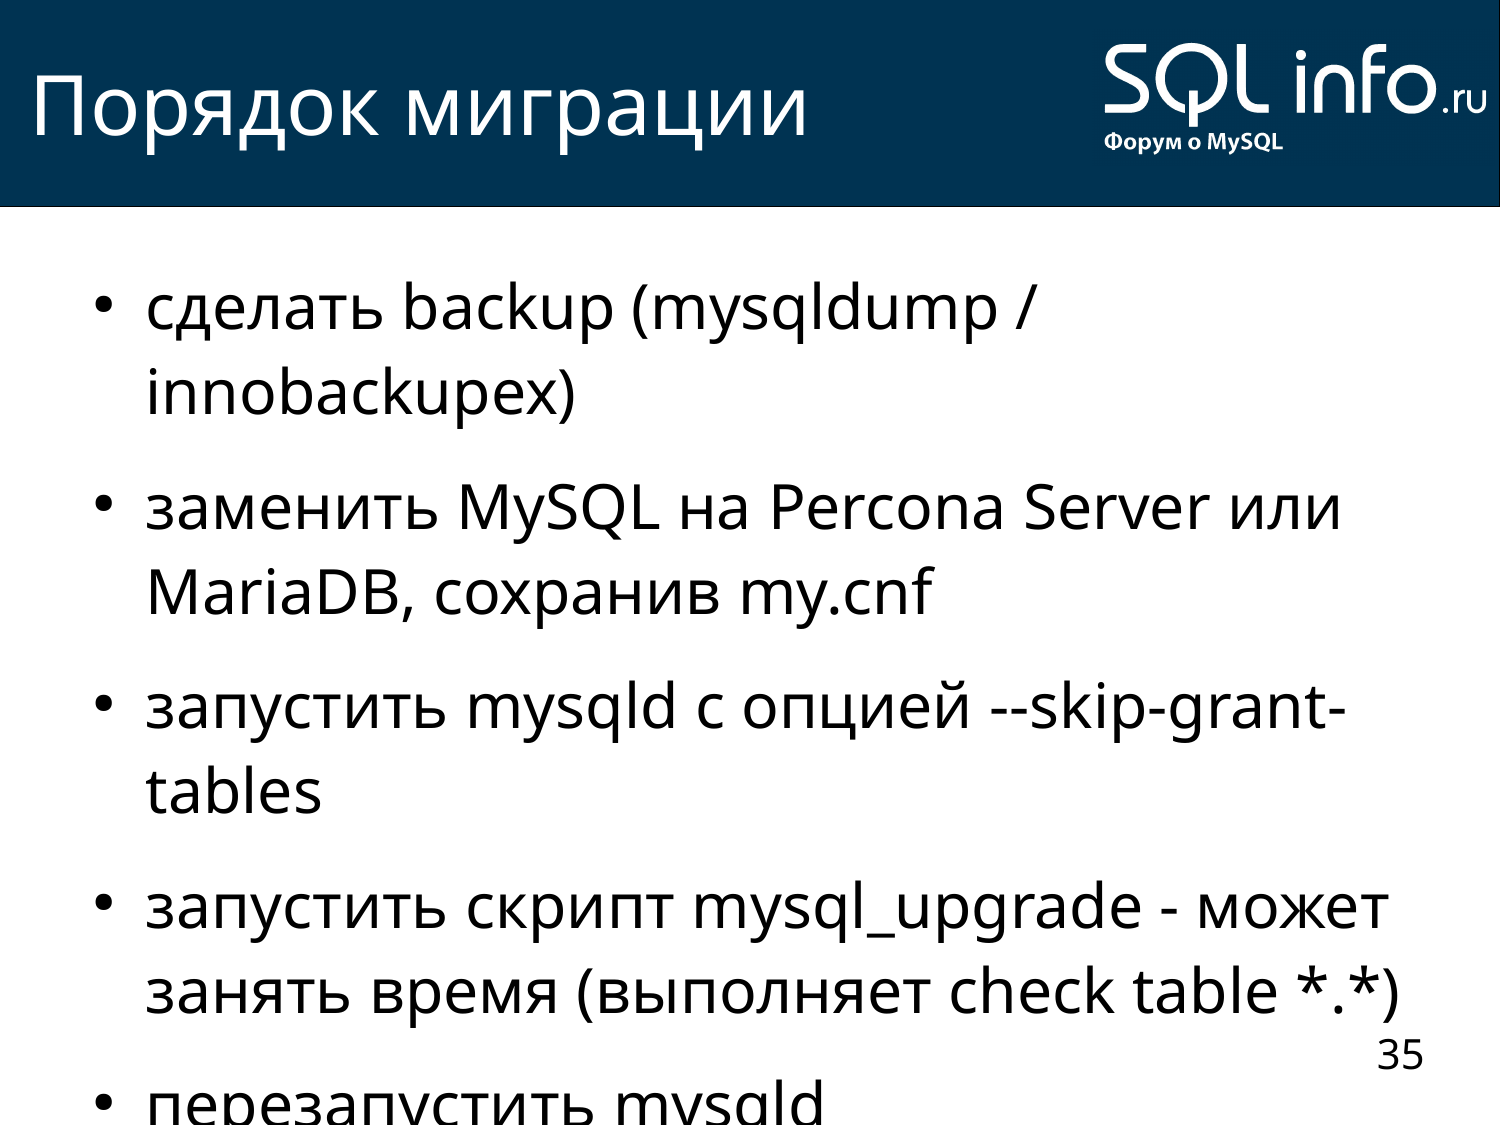

# Порядок миграции
сделать backup (mysqldump / innobackupex)
заменить MySQL на Percona Server или MariaDB, сохранив my.cnf
запустить mysqld с опцией --skip-grant-tables
запустить скрипт mysql_upgrade - может занять время (выполняет check table *.*)
перезапустить mysqld
35